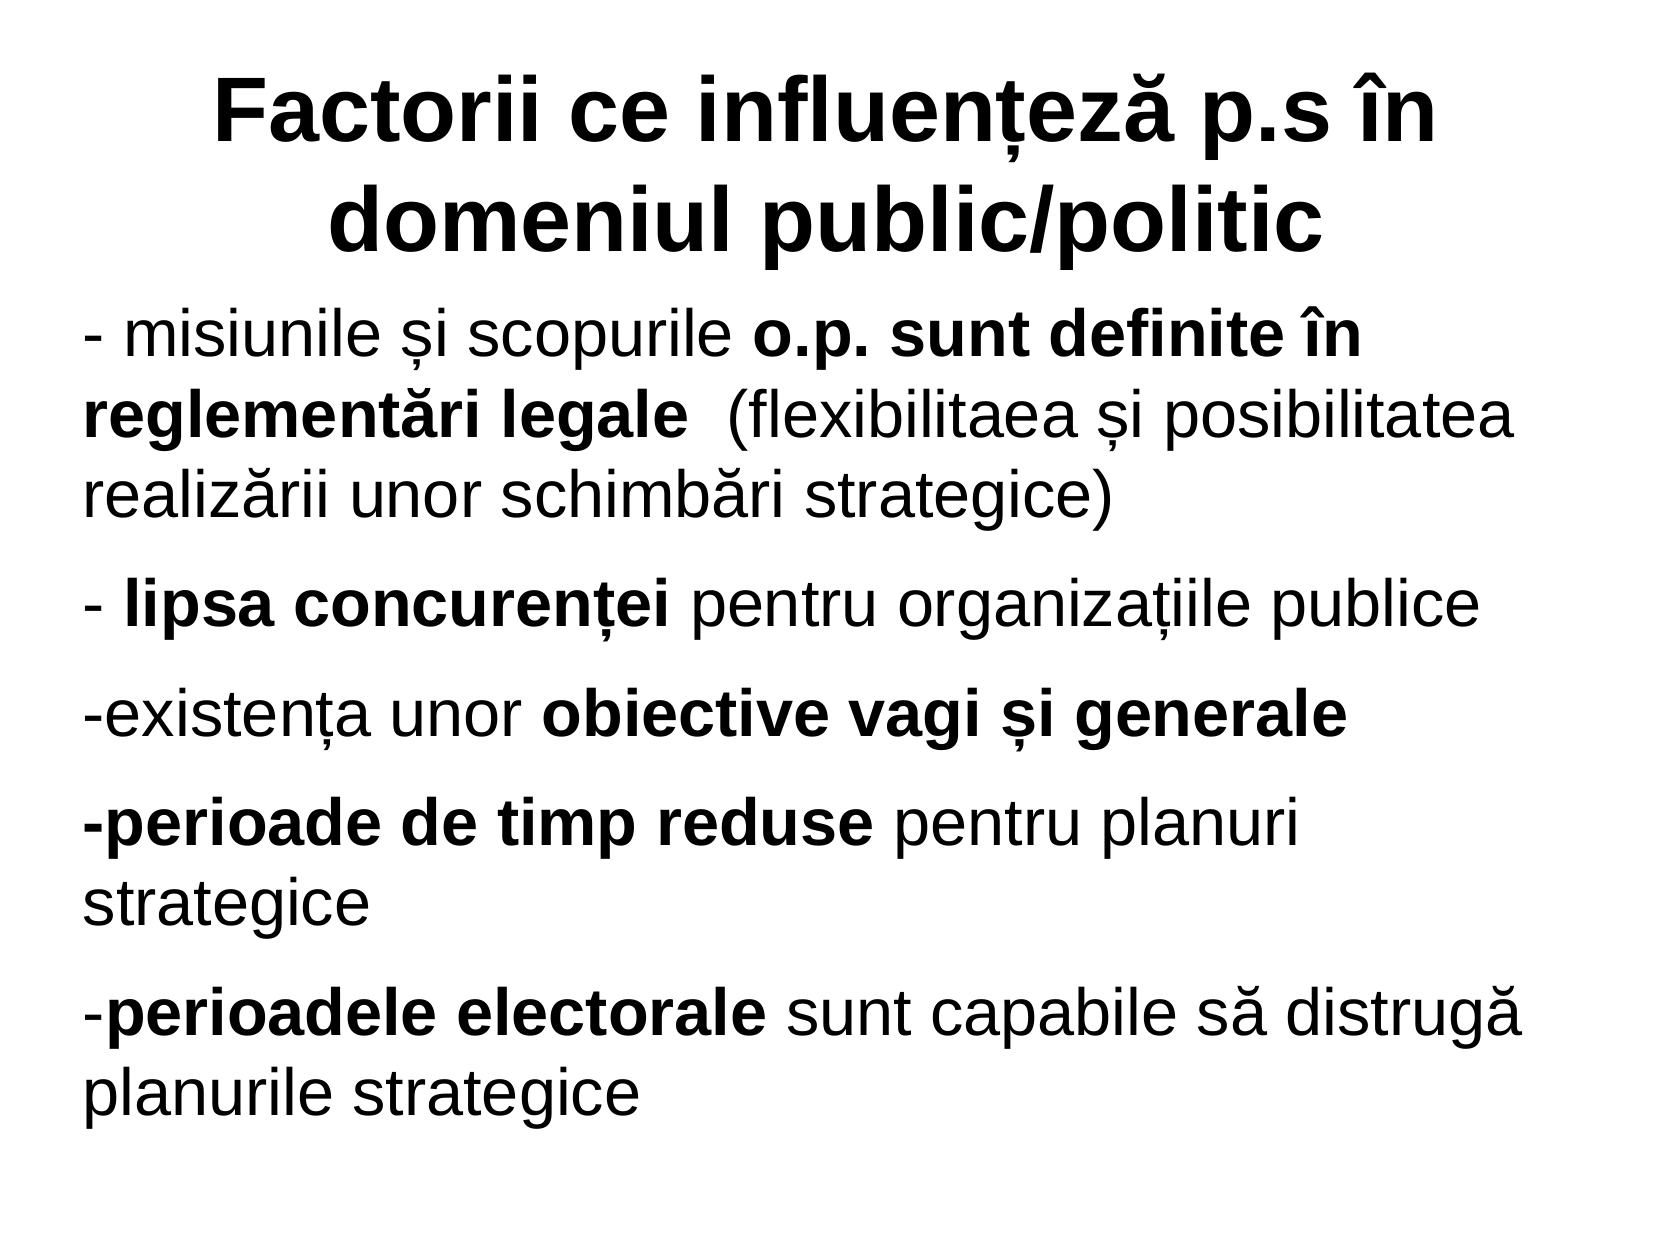

# Factorii ce influențeză p.s în domeniul public/politic
- misiunile și scopurile o.p. sunt definite în reglementări legale (flexibilitaea și posibilitatea realizării unor schimbări strategice)
- lipsa concurenței pentru organizațiile publice
-existența unor obiective vagi și generale
-perioade de timp reduse pentru planuri strategice
-perioadele electorale sunt capabile să distrugă planurile strategice